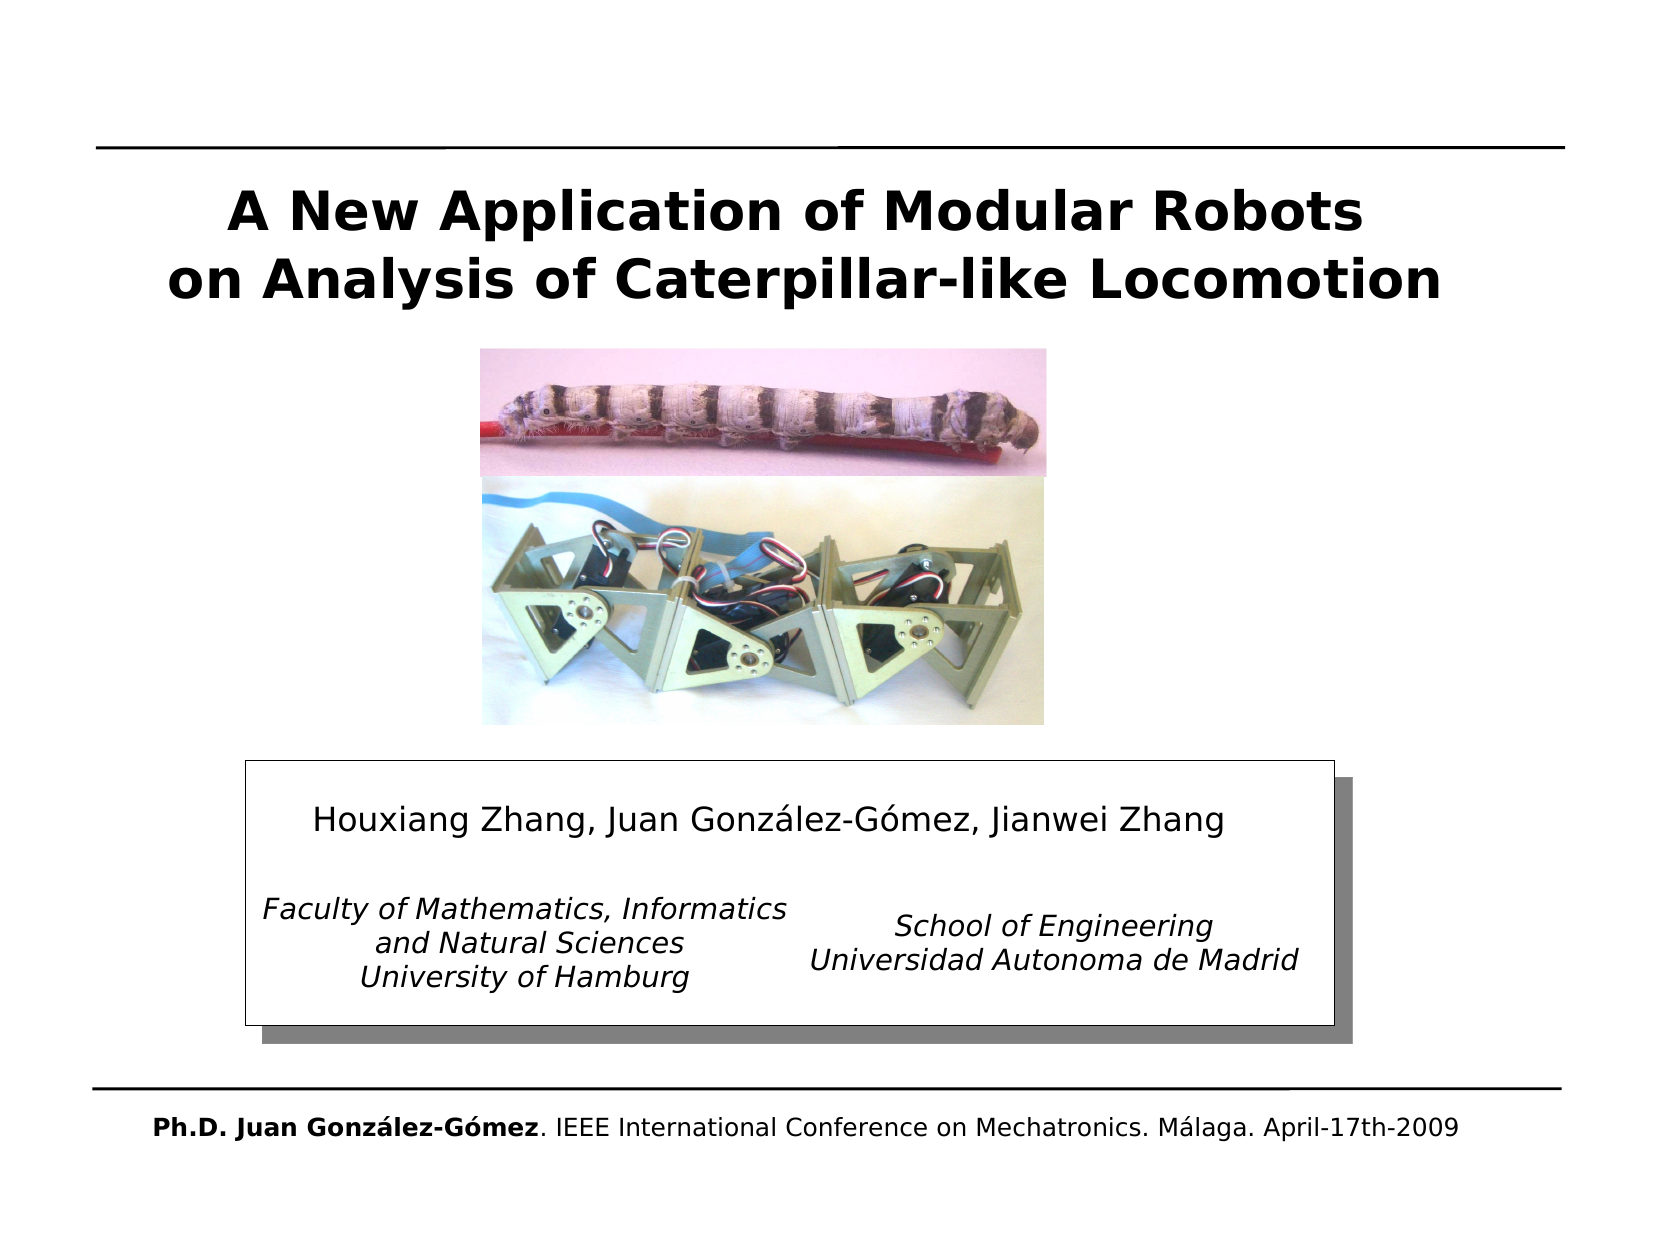

A New Application of Modular Robots
on Analysis of Caterpillar-like Locomotion
Houxiang Zhang, Juan González-Gómez, Jianwei Zhang
Faculty of Mathematics, Informatics
 and Natural Sciences
University of Hamburg
School of Engineering
Universidad Autonoma de Madrid
Ph.D. Juan González-Gómez. IEEE International Conference on Mechatronics. Málaga. April-17th-2009